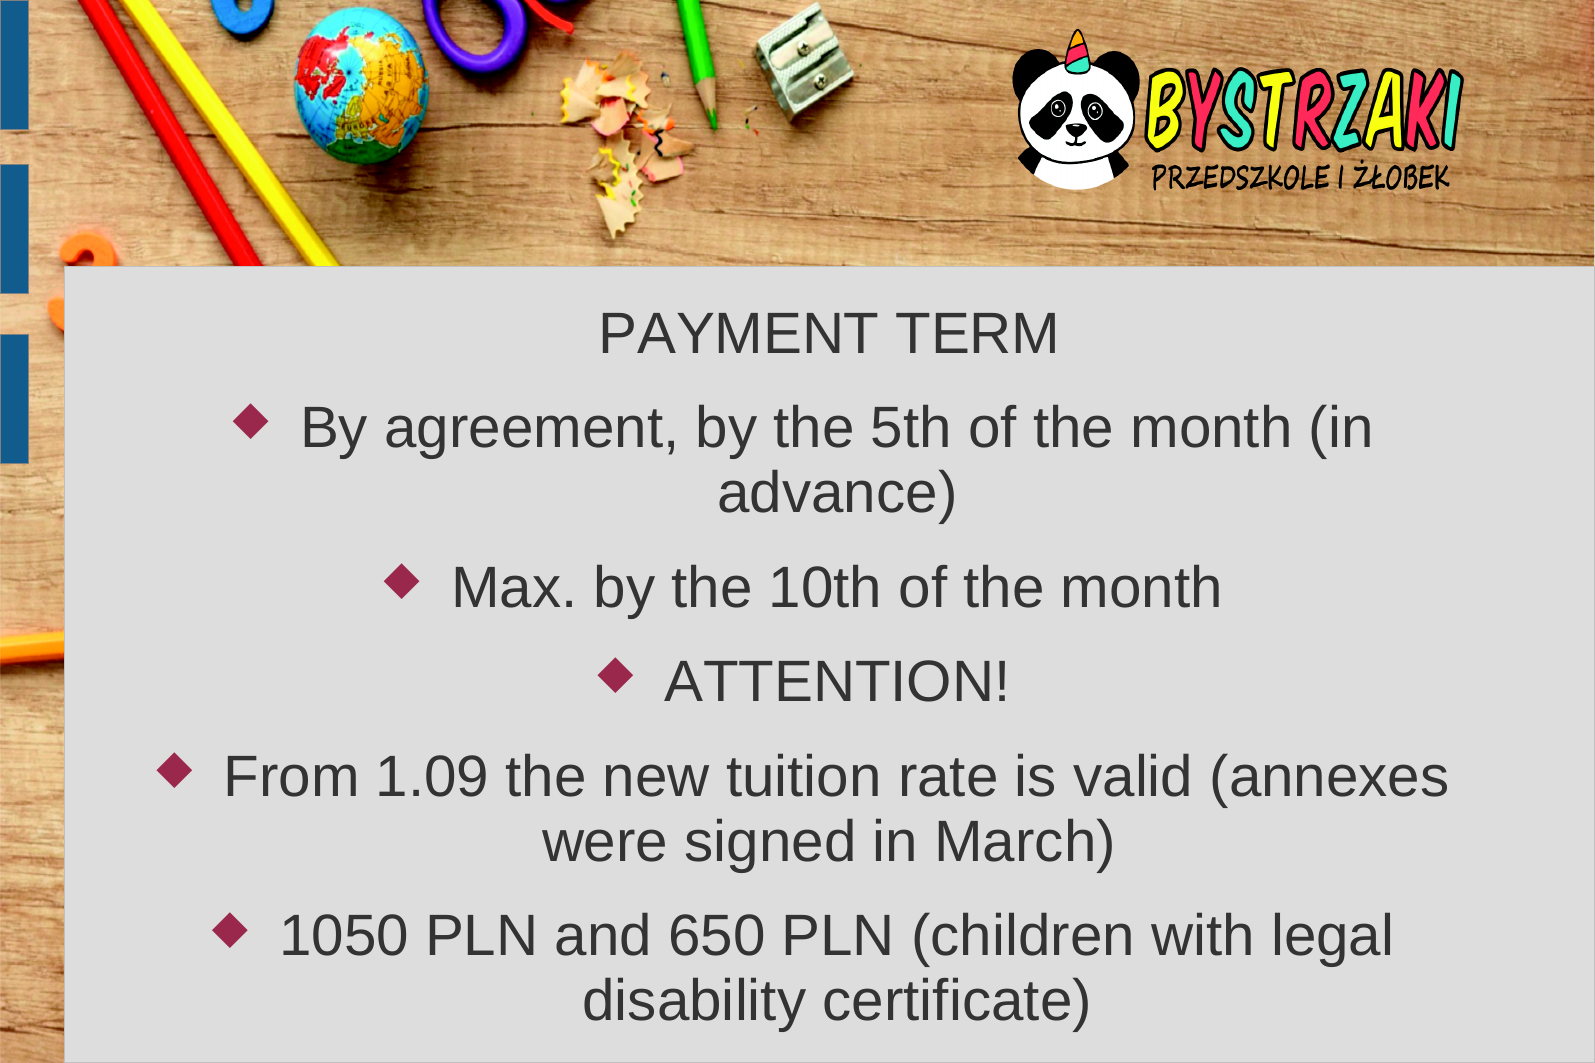

#
PAYMENT TERM
By agreement, by the 5th of the month (in advance)
Max. by the 10th of the month
ATTENTION!
From 1.09 the new tuition rate is valid (annexes were signed in March)
1050 PLN and 650 PLN (children with legal disability certificate)